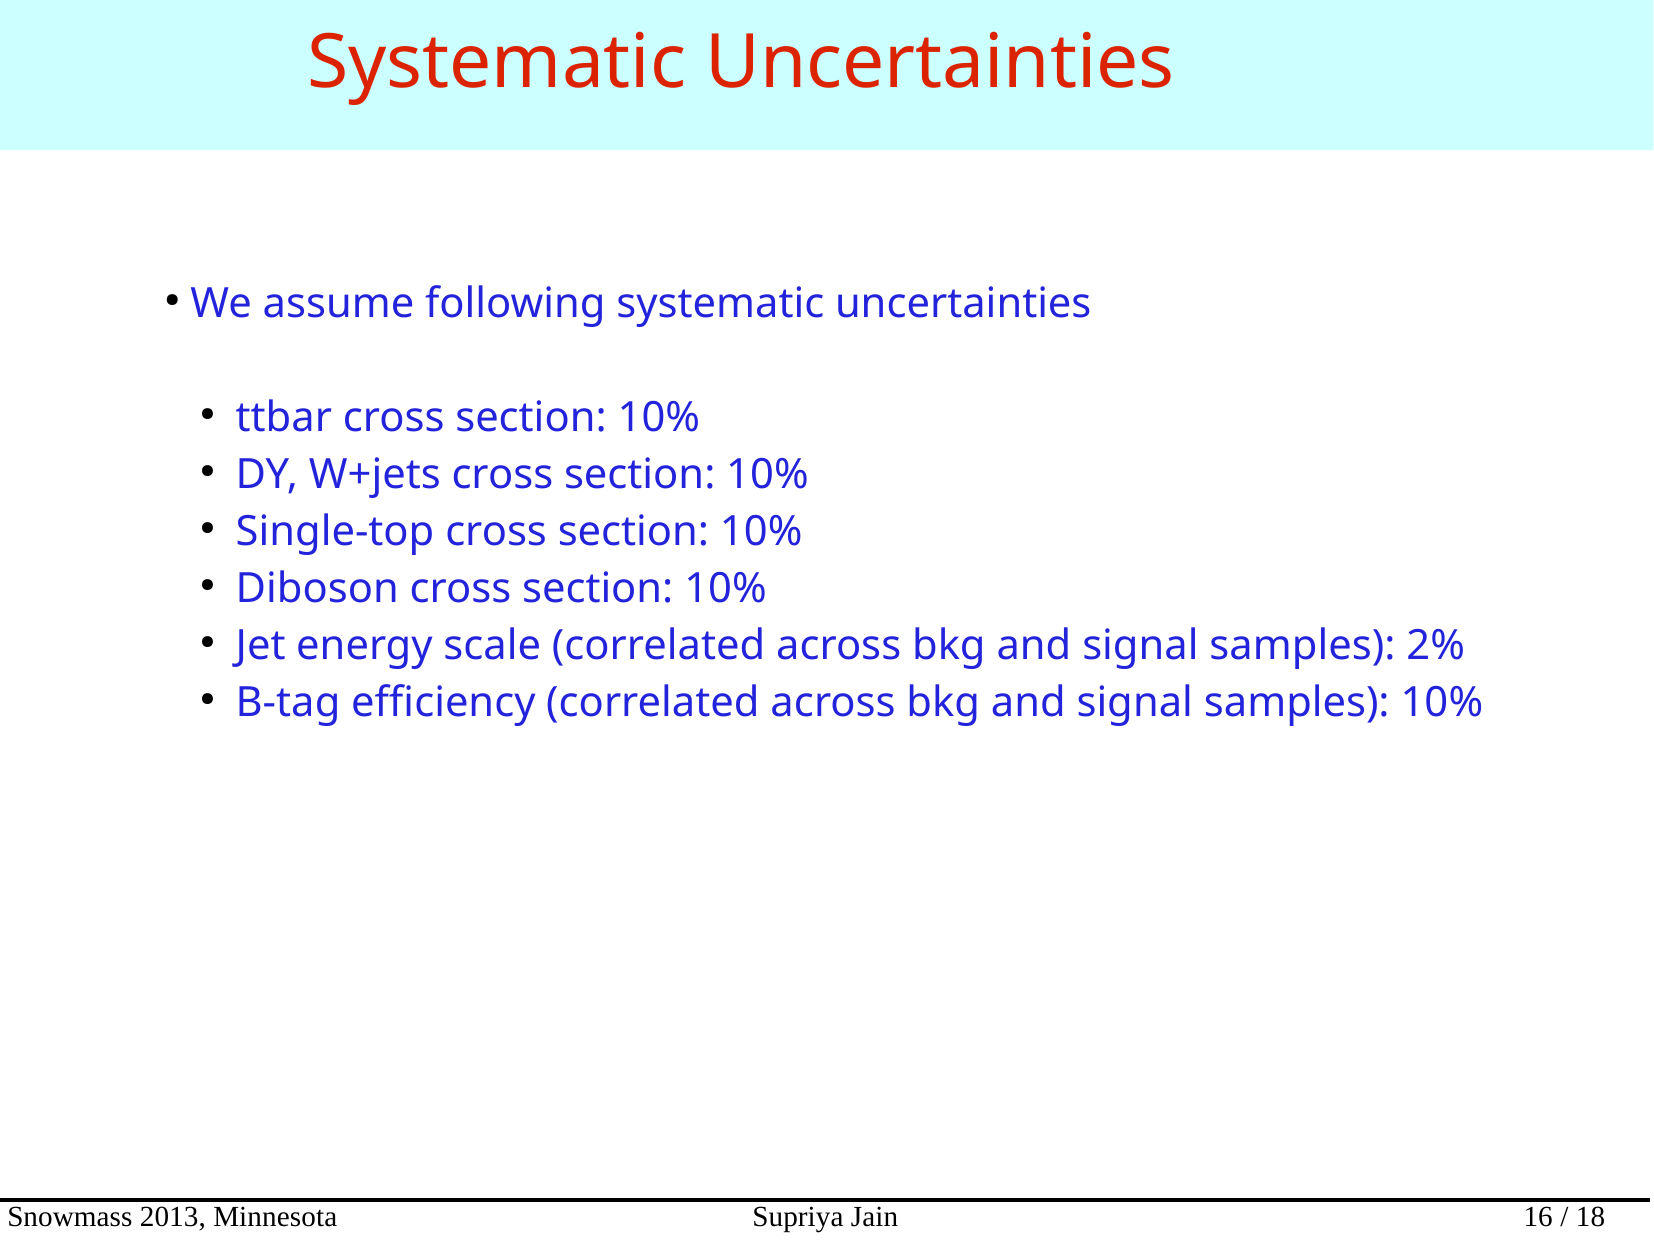

Systematic Uncertainties
 We assume following systematic uncertainties
ttbar cross section: 10%
DY, W+jets cross section: 10%
Single-top cross section: 10%
Diboson cross section: 10%
Jet energy scale (correlated across bkg and signal samples): 2%
B-tag efficiency (correlated across bkg and signal samples): 10%
16